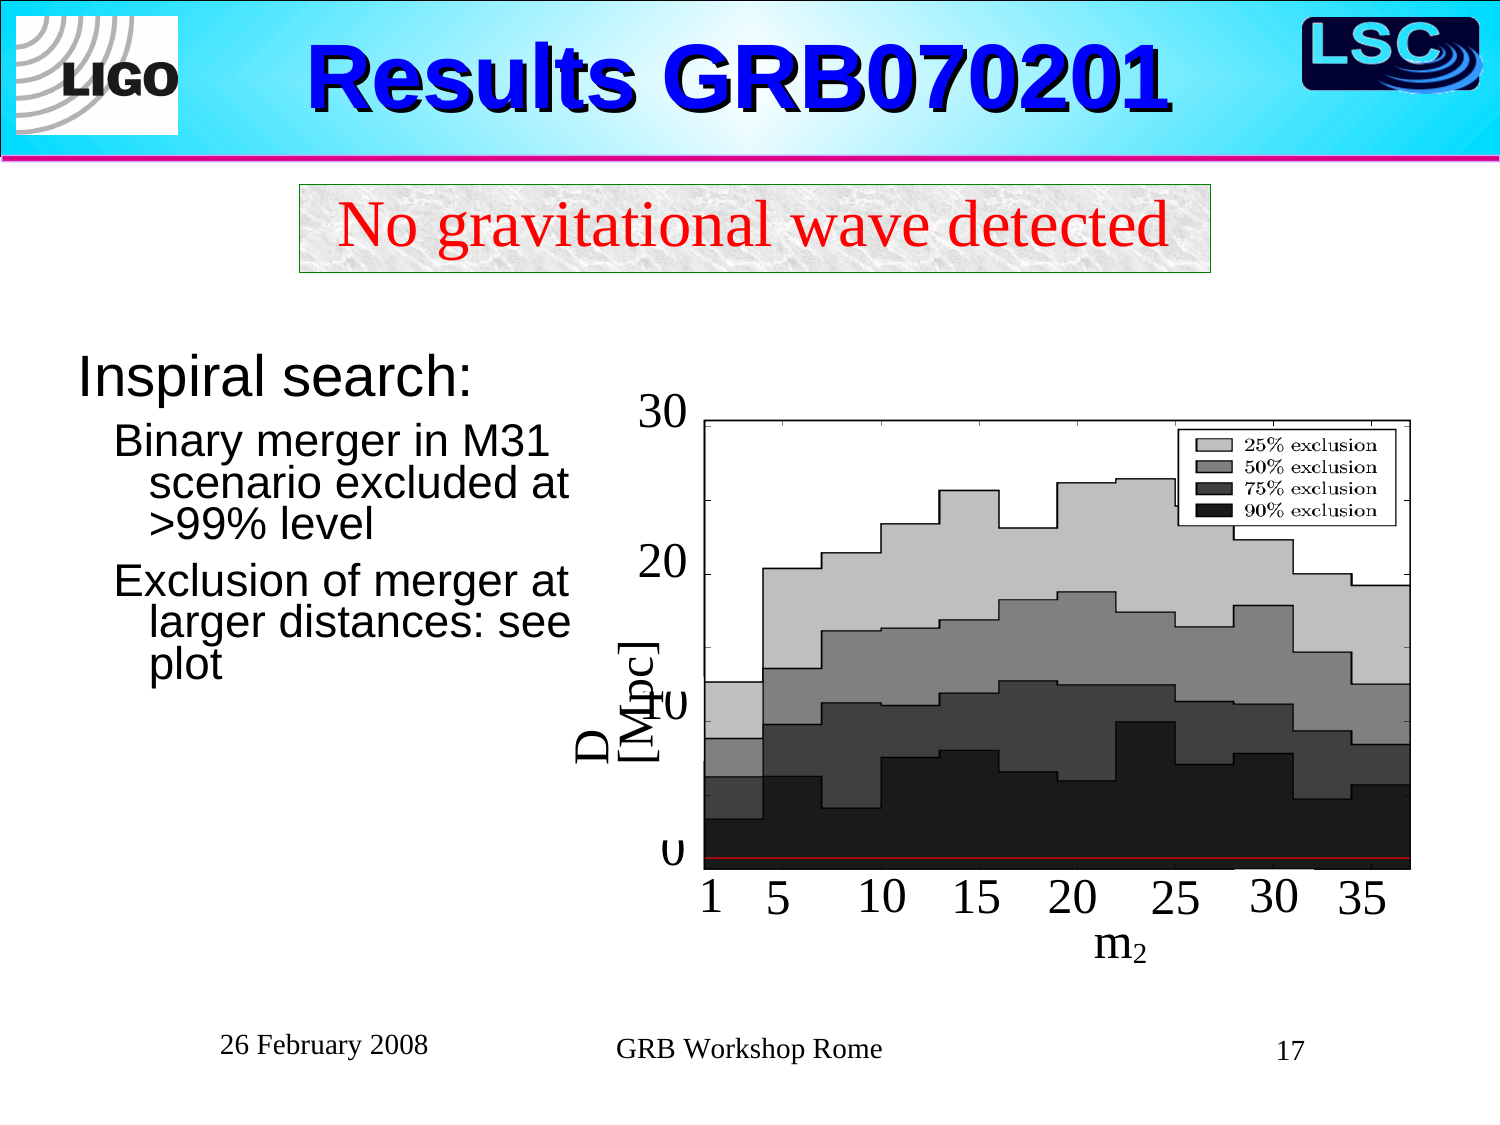

# Results GRB070201
No gravitational wave detected
Inspiral search:
Binary merger in M31 scenario excluded at >99% level
Exclusion of merger at larger distances: see plot
30
20
D [Mpc]
10
0
30
1
10
15
 20
5
25
35
m2
26 February 2008
GRB Workshop Rome
17